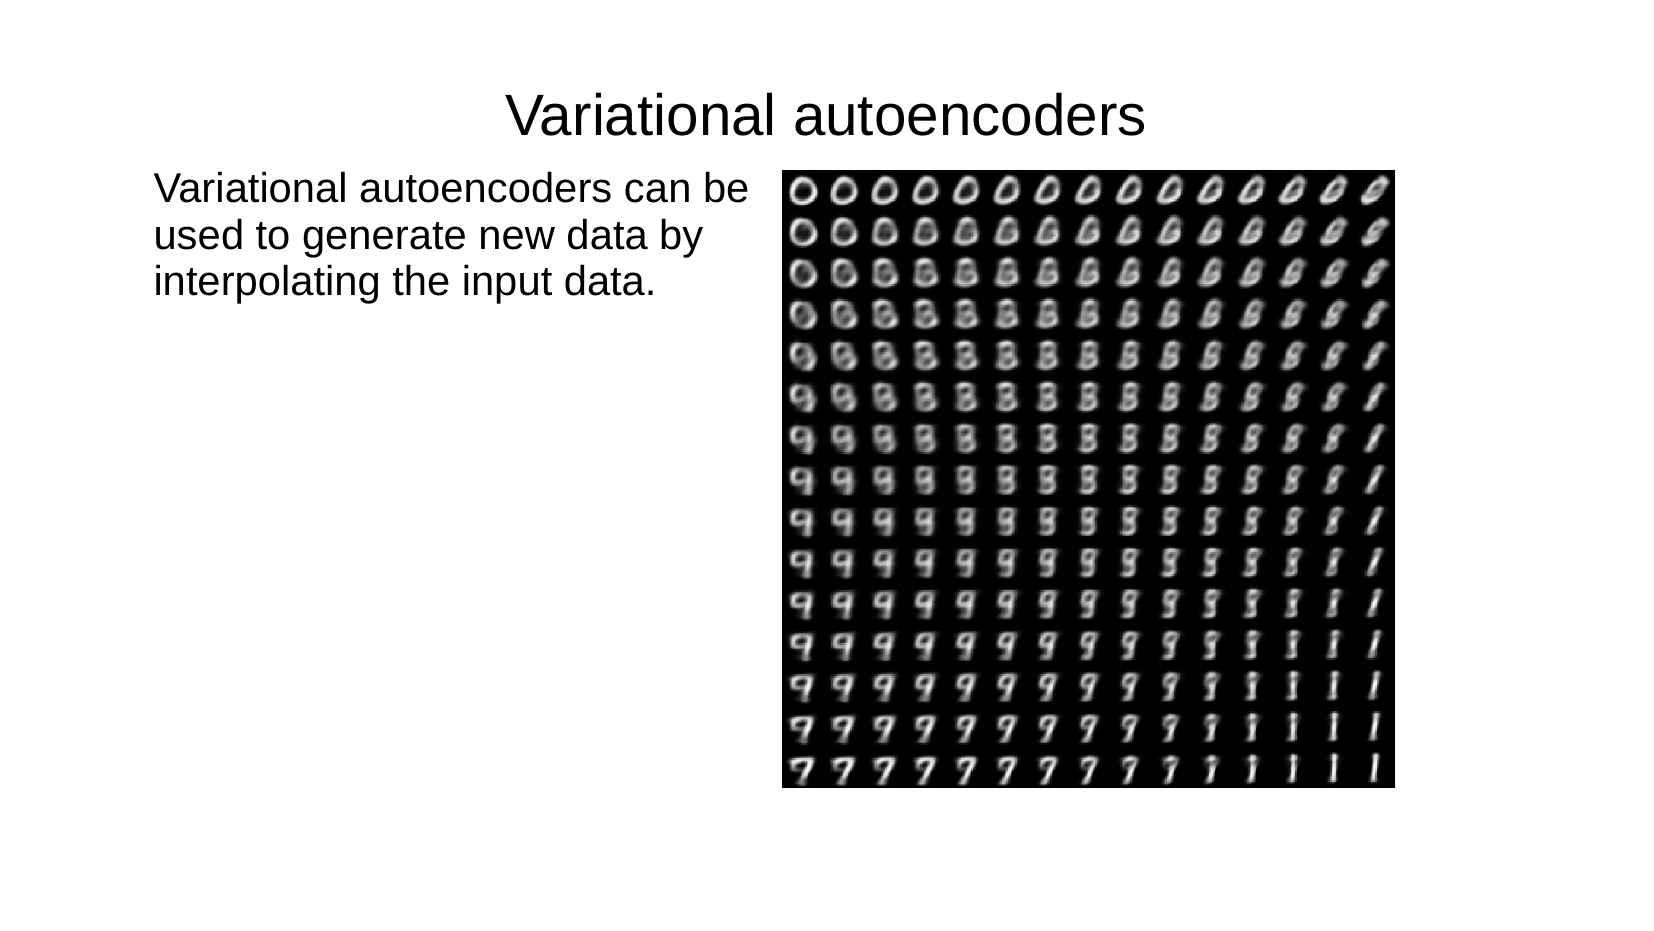

# Variational autoencoders
Variational autoencoders can be used to generate new data by interpolating the input data.